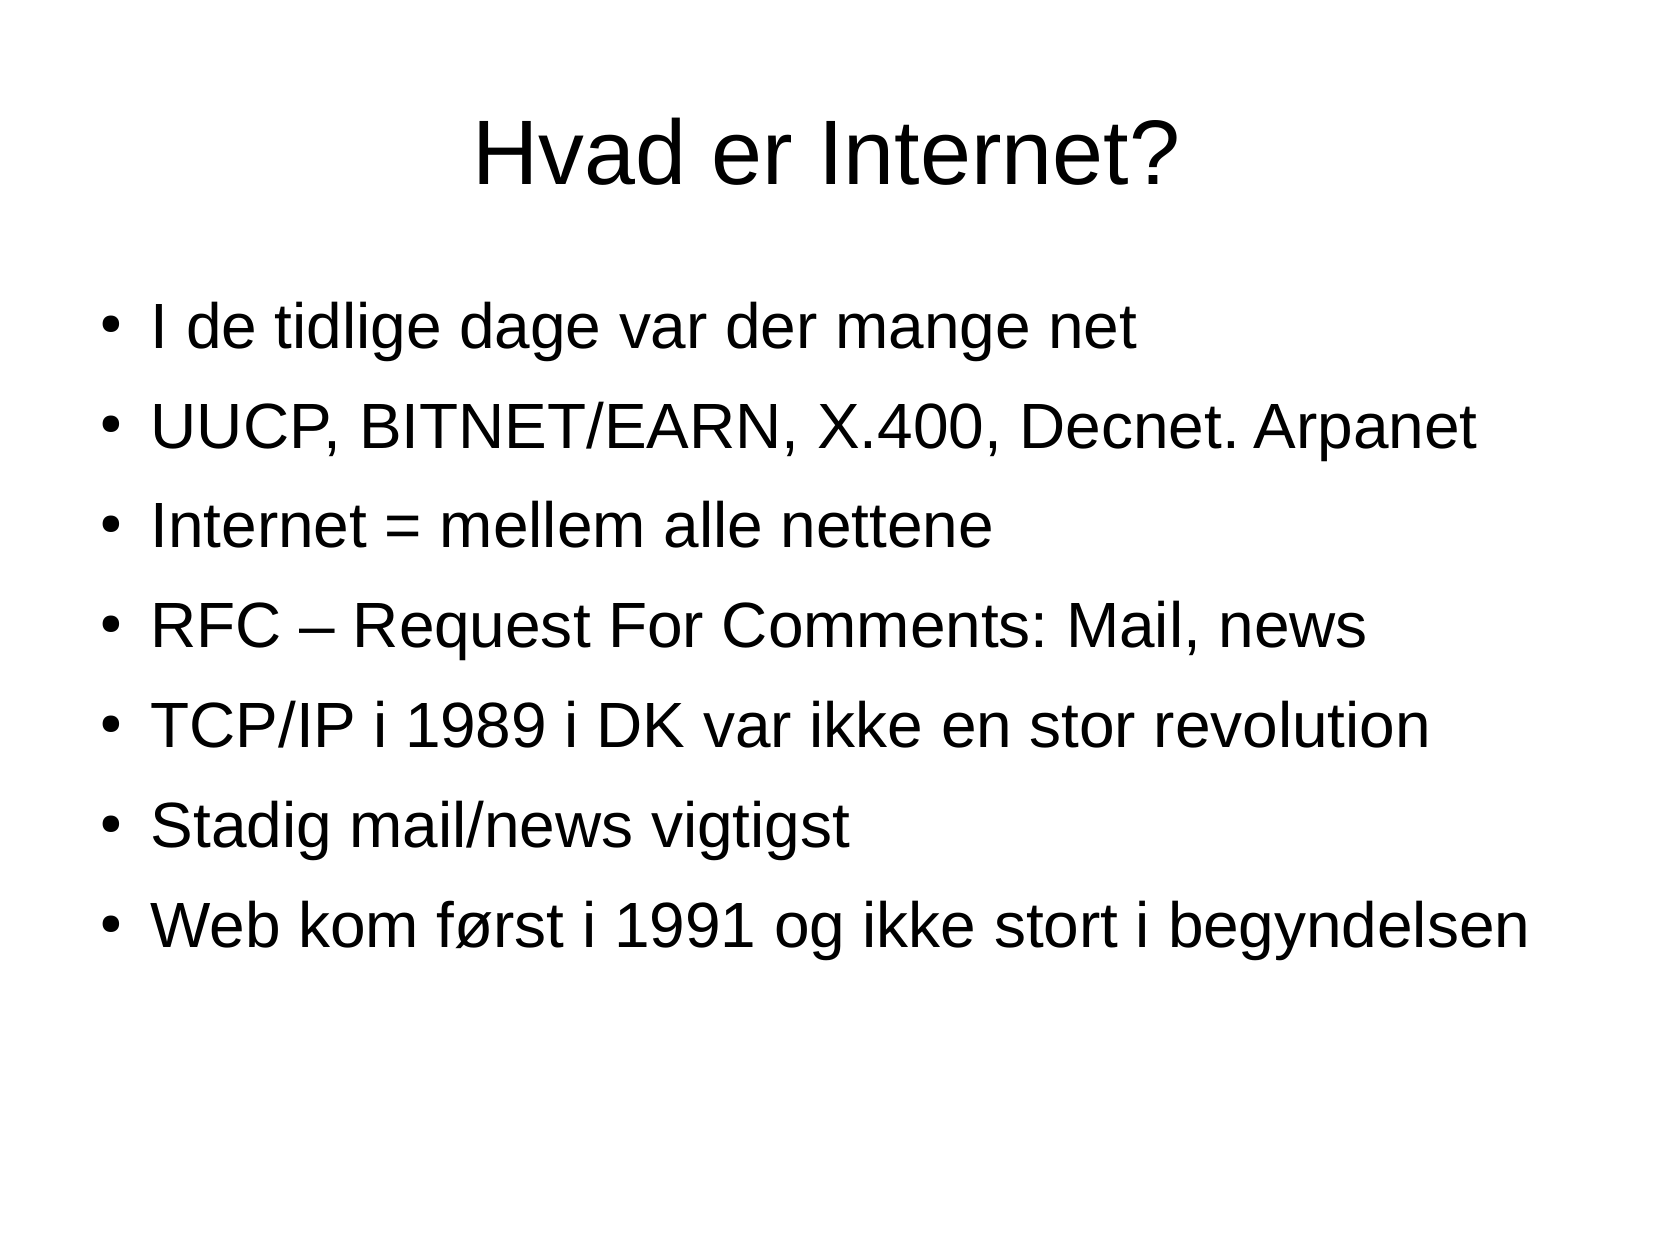

# Hvad er Internet?
I de tidlige dage var der mange net
UUCP, BITNET/EARN, X.400, Decnet. Arpanet
Internet = mellem alle nettene
RFC – Request For Comments: Mail, news
TCP/IP i 1989 i DK var ikke en stor revolution
Stadig mail/news vigtigst
Web kom først i 1991 og ikke stort i begyndelsen